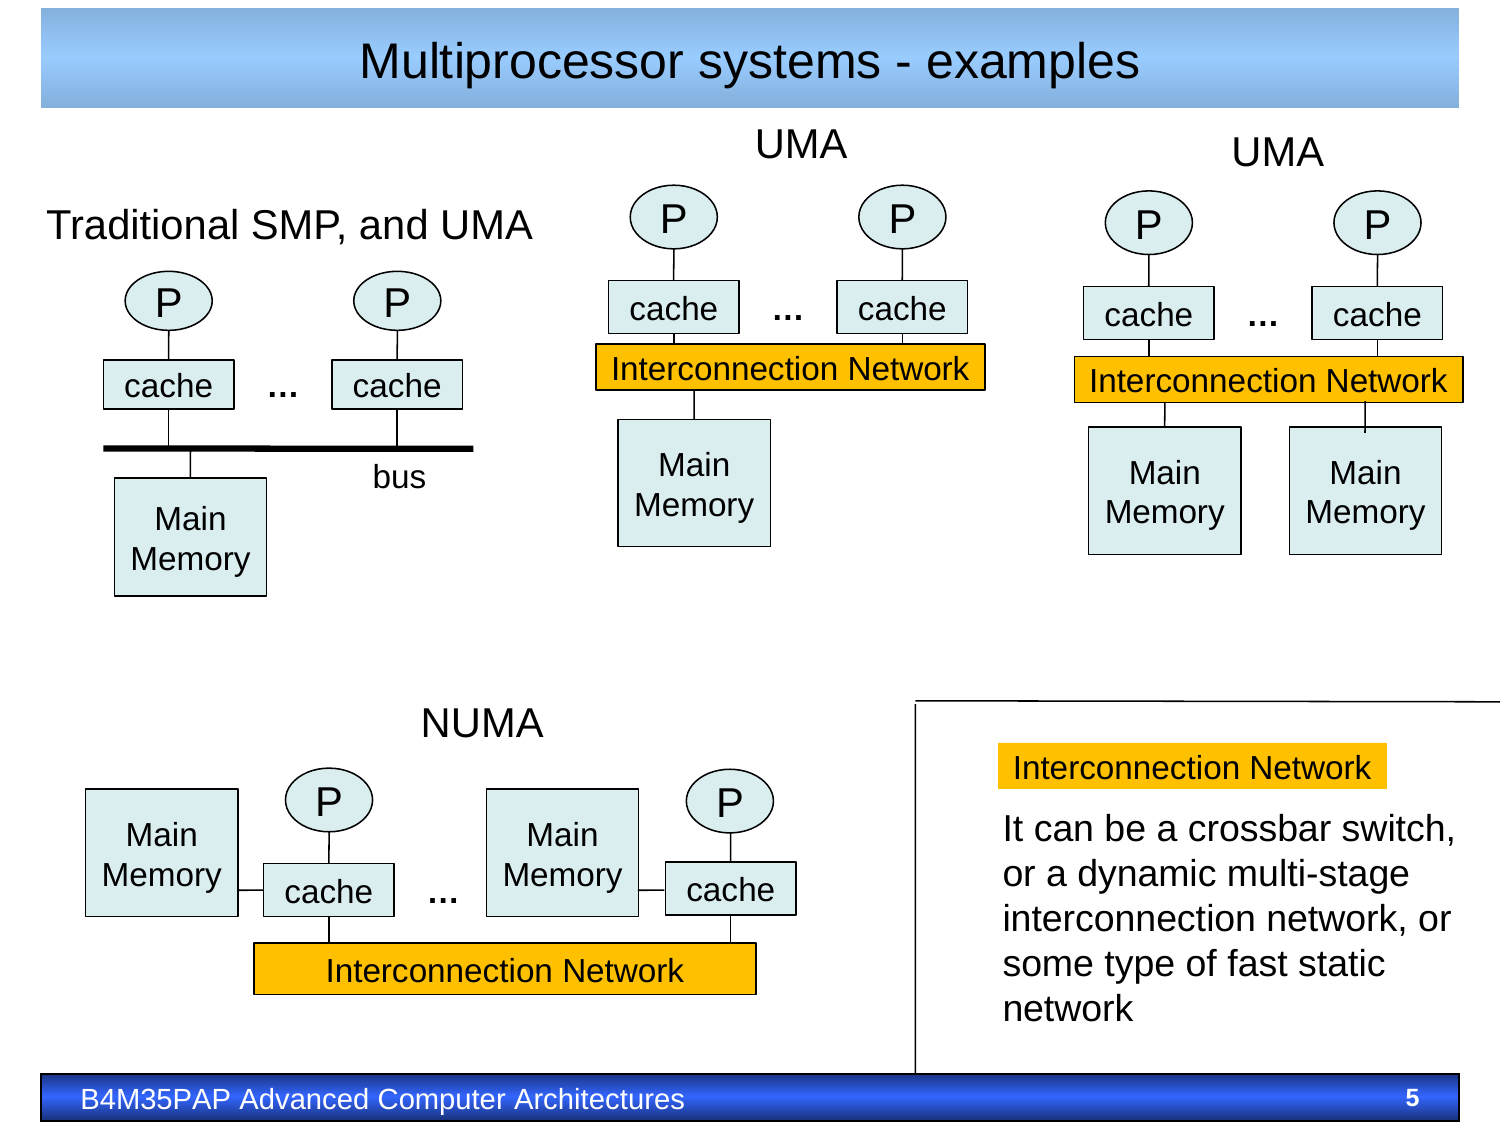

# Multiprocessor systems - examples
UMA
UMA
P
P
cache
…
cache
Main Memory
Interconnection Network
Traditional SMP, and UMA
P
P
cache
…
cache
Main Memory
Main Memory
Interconnection Network
P
P
cache
…
cache
Main Memory
bus
NUMA
Interconnection Network
P
P
Main Memory
Main Memory
cache
cache
…
Interconnection Network
It can be a crossbar switch, or a dynamic multi-stage interconnection network, or some type of fast static network